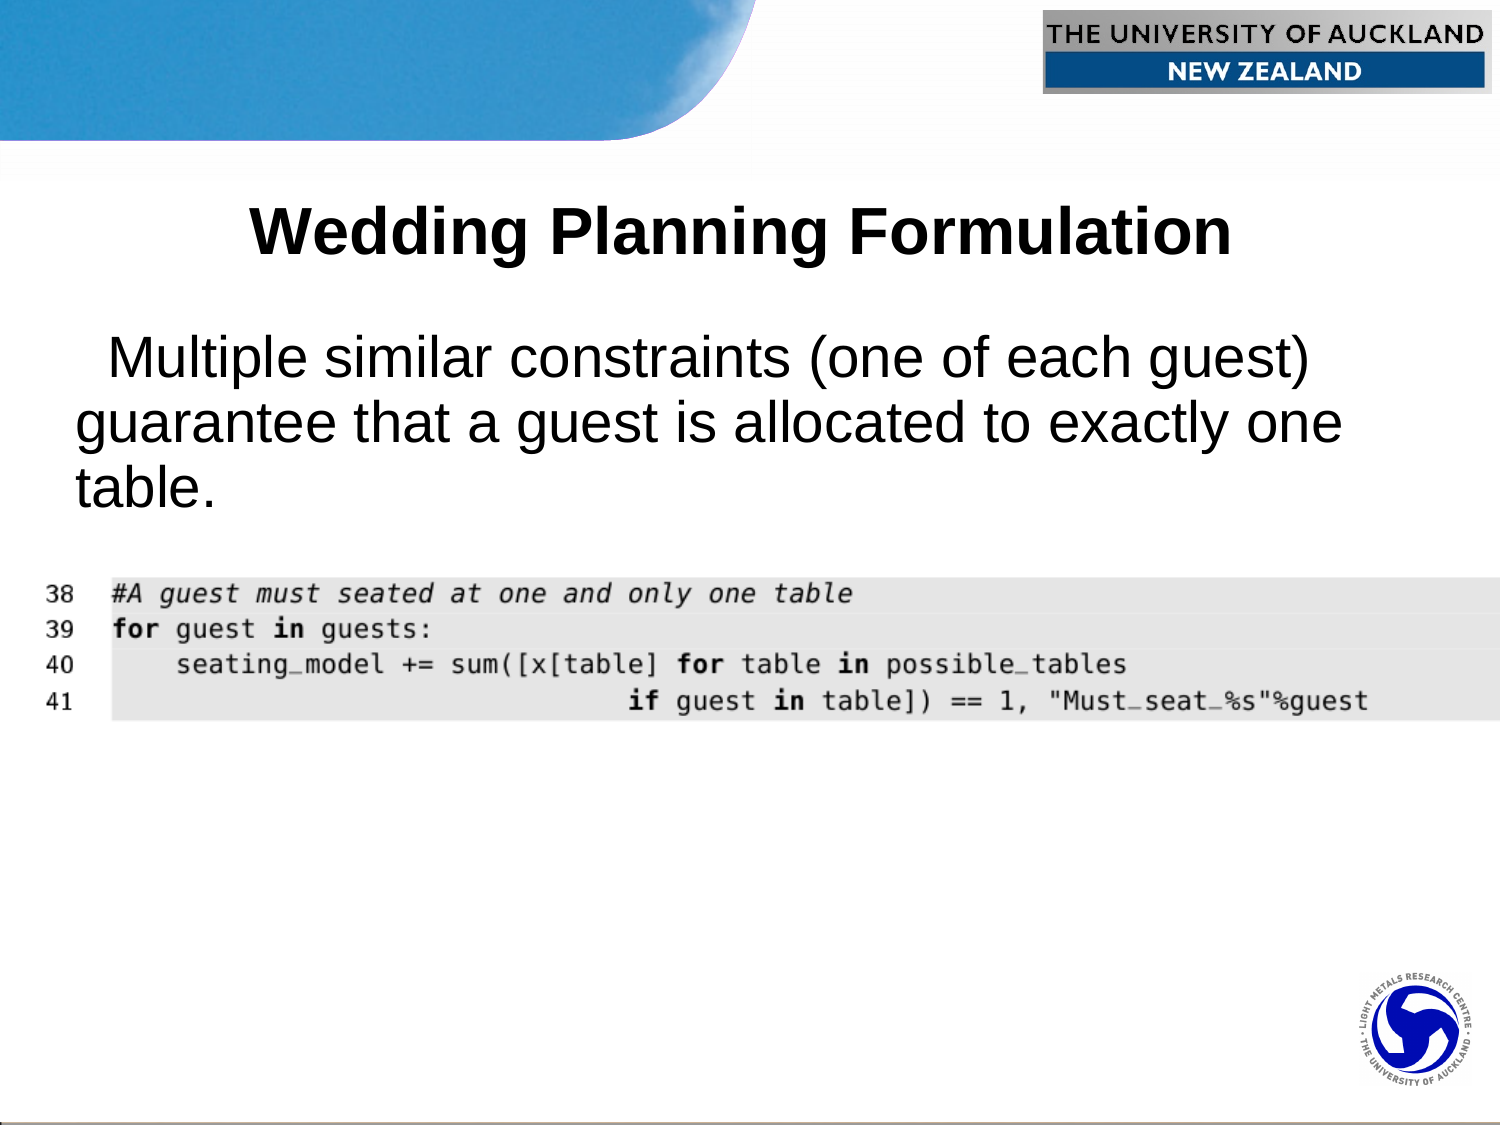

# Wedding Planning Formulation
 Multiple similar constraints (one of each guest) guarantee that a guest is allocated to exactly one table.